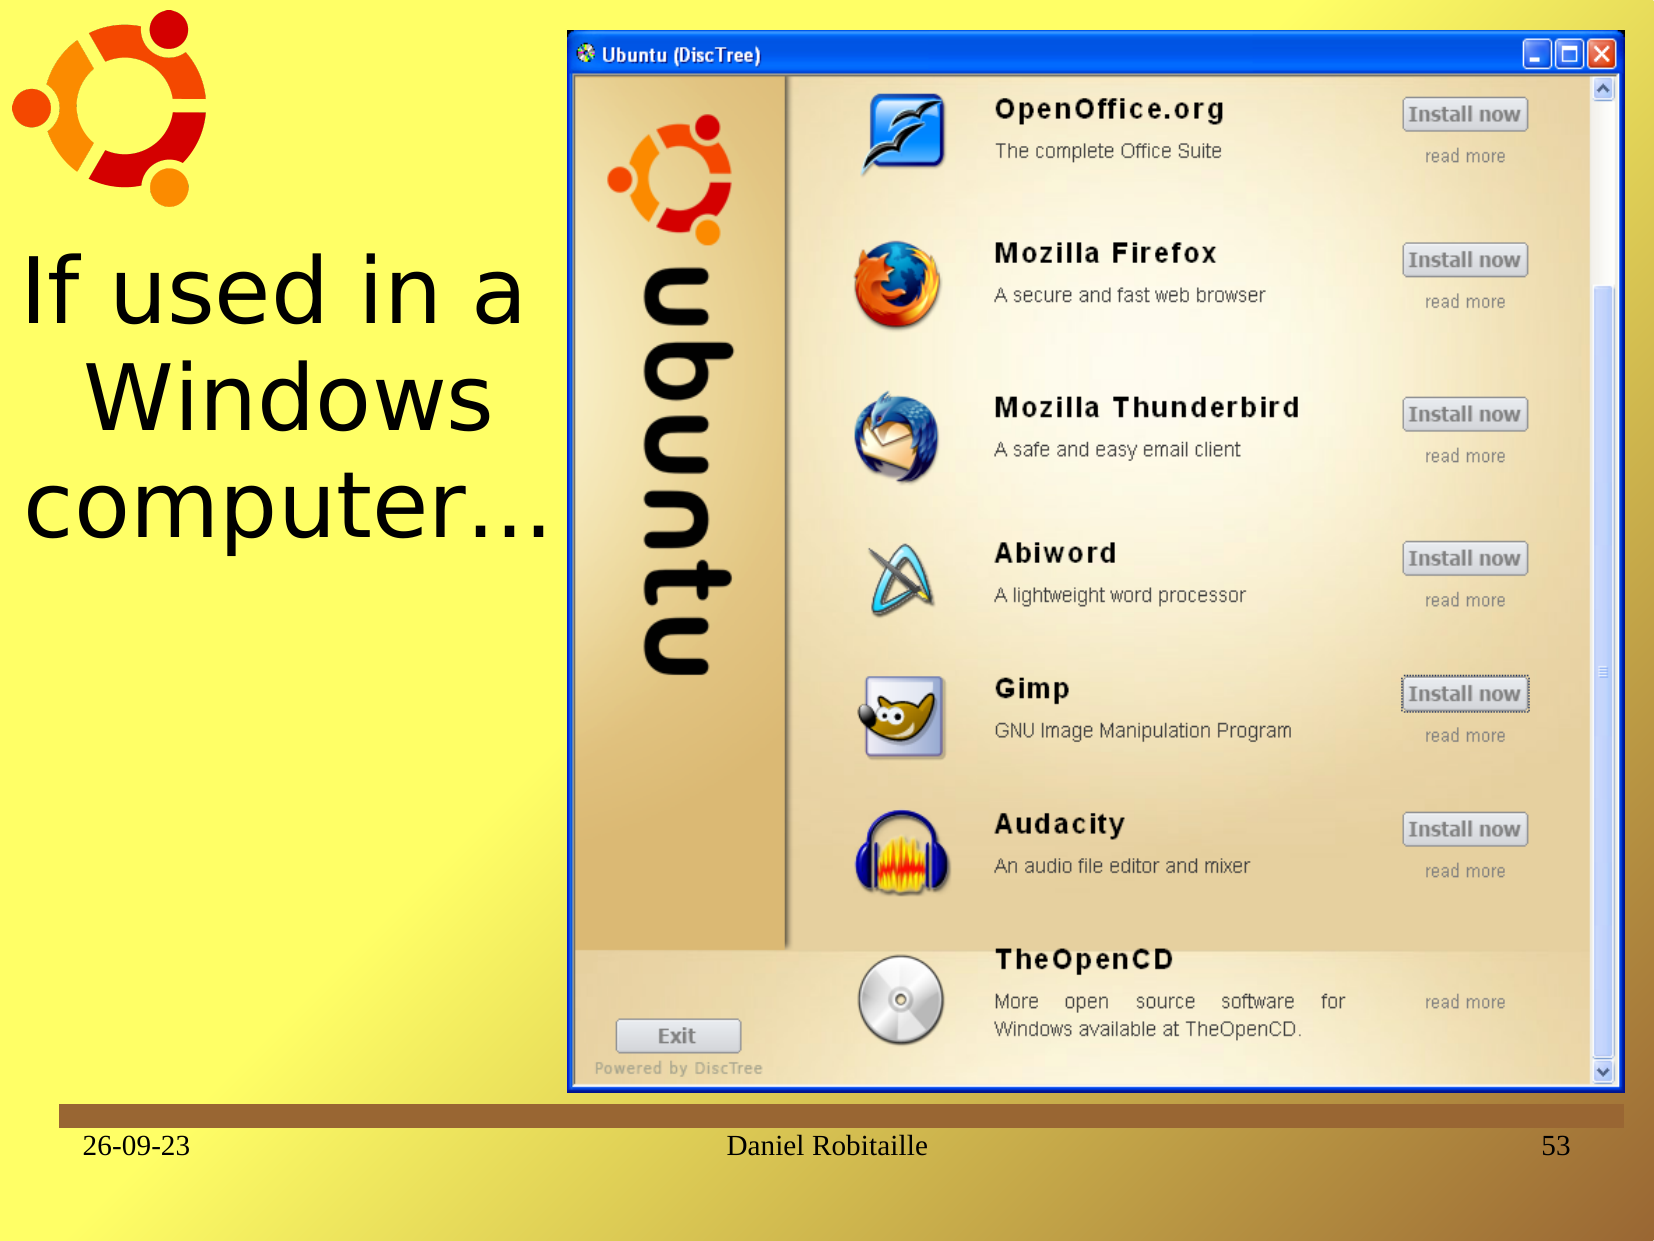

# If used in a Windows computer...
Daniel Robitaille
53